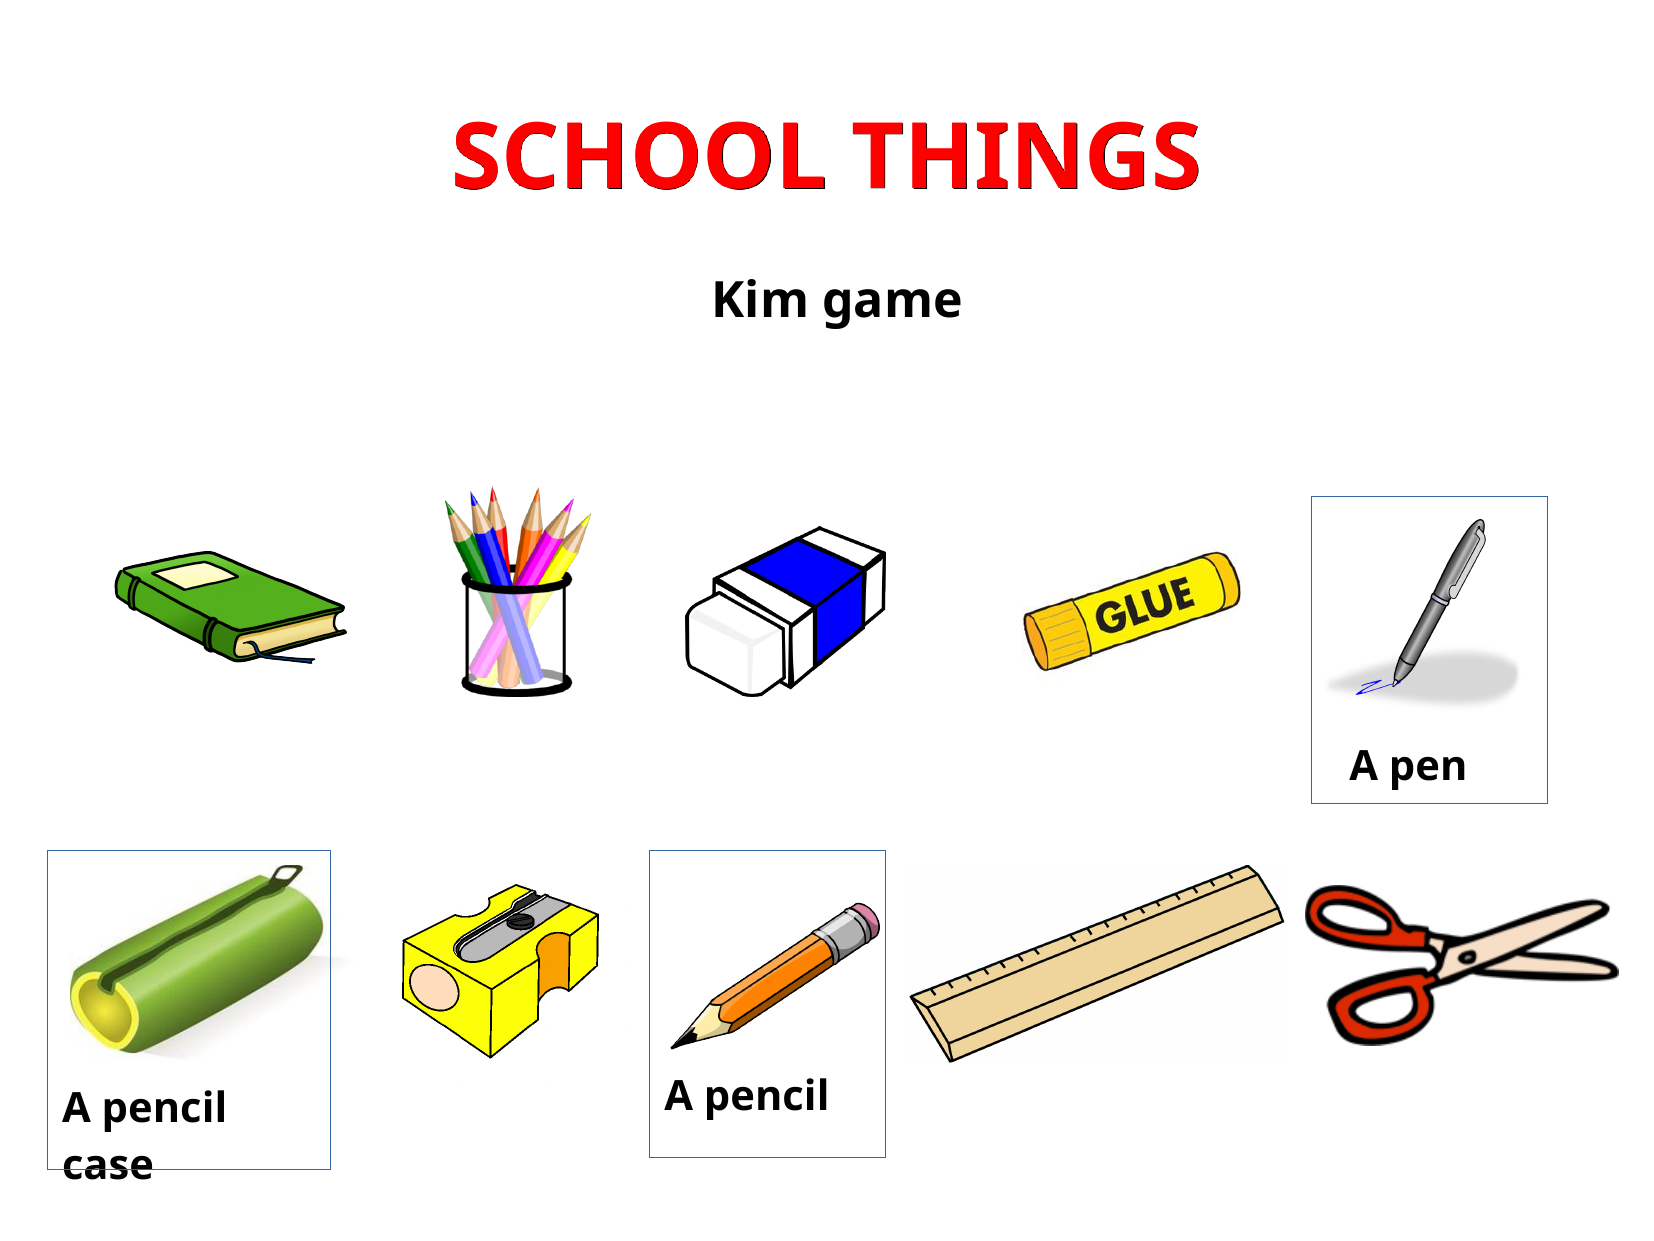

# SCHOOL THINGS
Kim game
A pen
A pencil
A pencil case